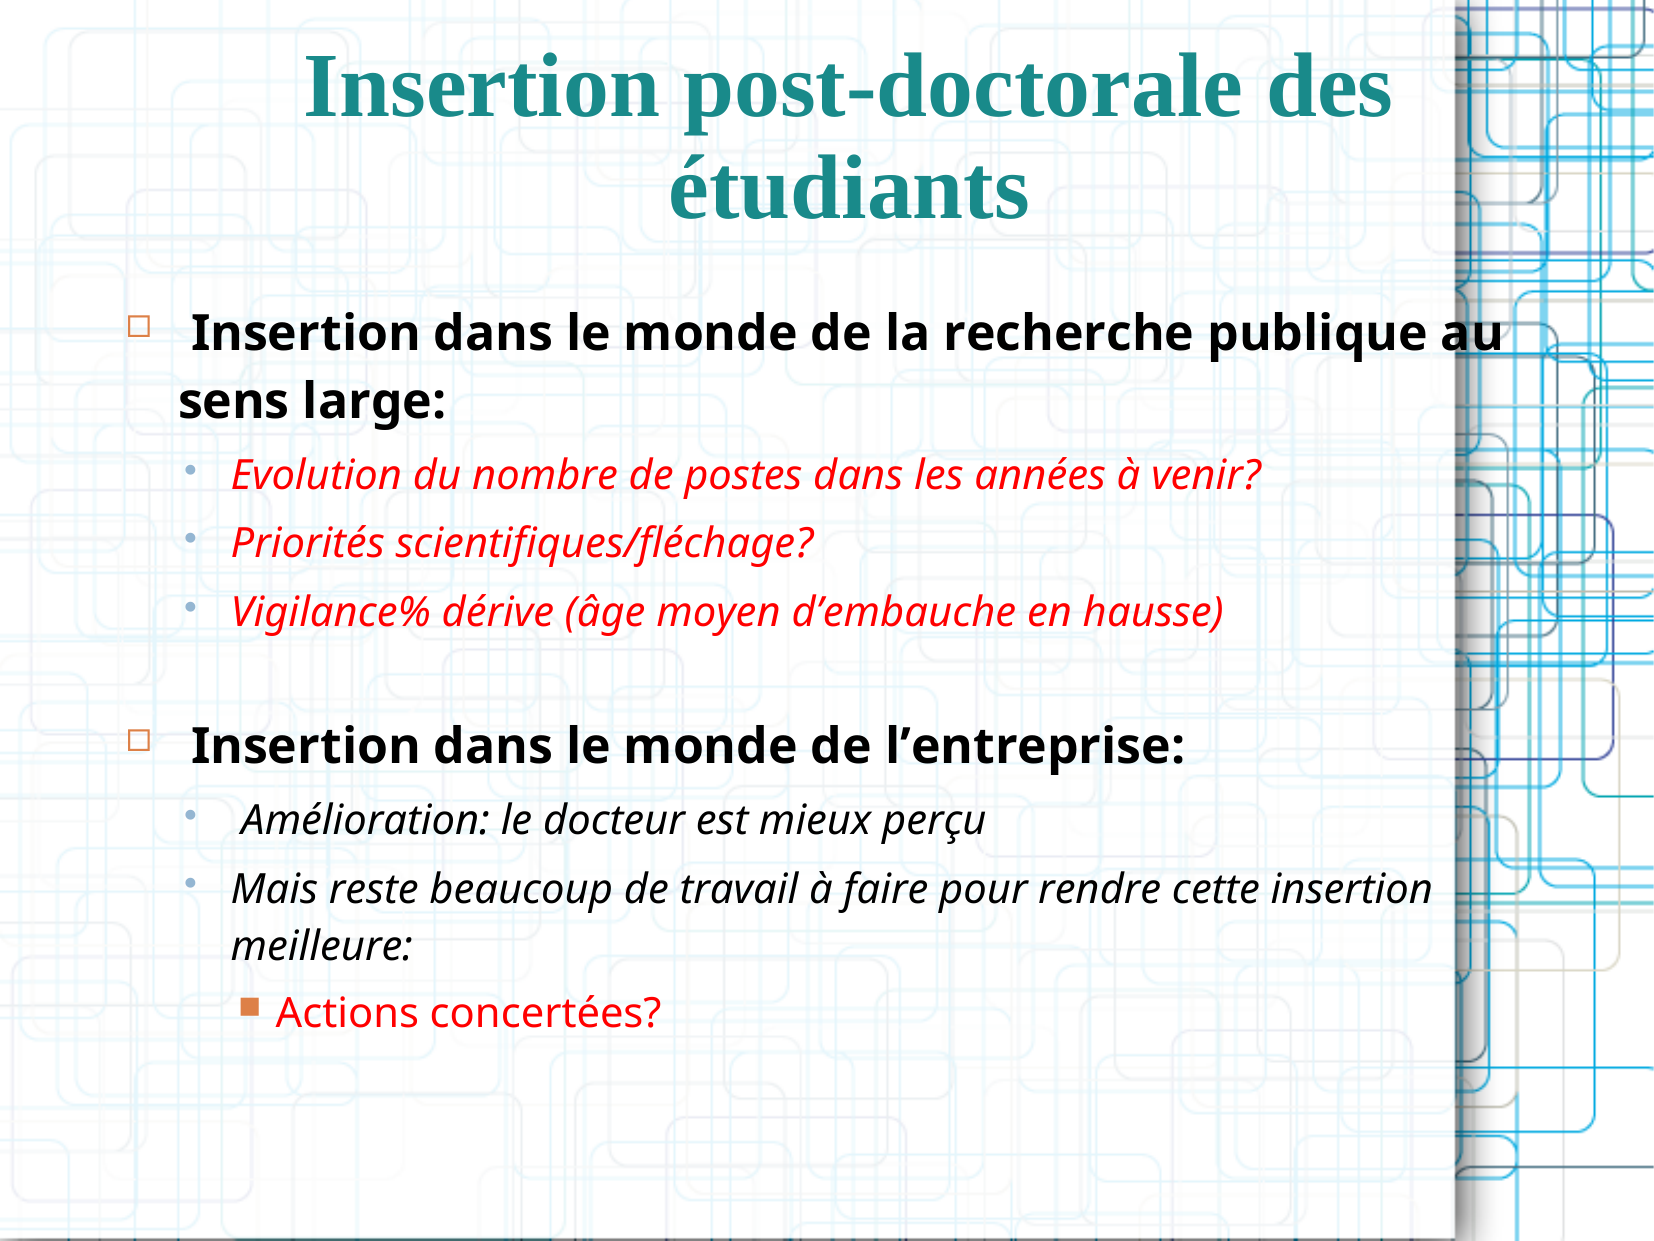

Insertion post-doctorale des étudiants
# Insertion dans le monde de la recherche publique au sens large:
Evolution du nombre de postes dans les années à venir?
Priorités scientifiques/fléchage?
Vigilance% dérive (âge moyen d’embauche en hausse)
 Insertion dans le monde de l’entreprise:
 Amélioration: le docteur est mieux perçu
Mais reste beaucoup de travail à faire pour rendre cette insertion meilleure:
Actions concertées?